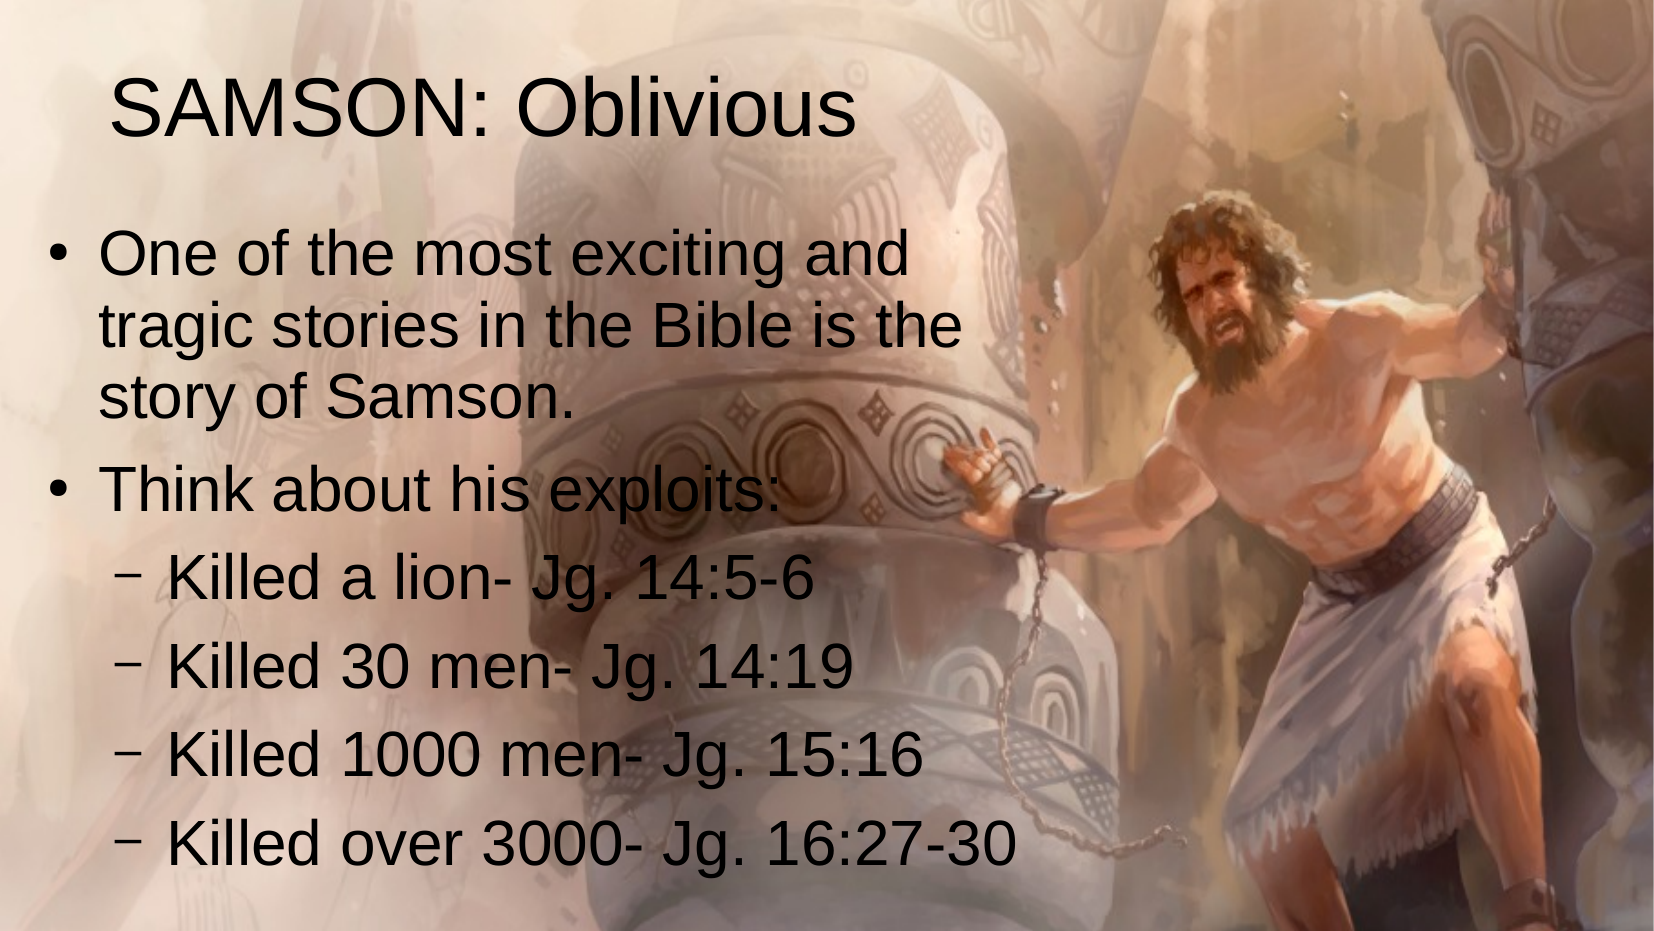

# SAMSON: Oblivious
One of the most exciting and tragic stories in the Bible is the story of Samson.
Think about his exploits:
Killed a lion- Jg. 14:5-6
Killed 30 men- Jg. 14:19
Killed 1000 men- Jg. 15:16
Killed over 3000- Jg. 16:27-30